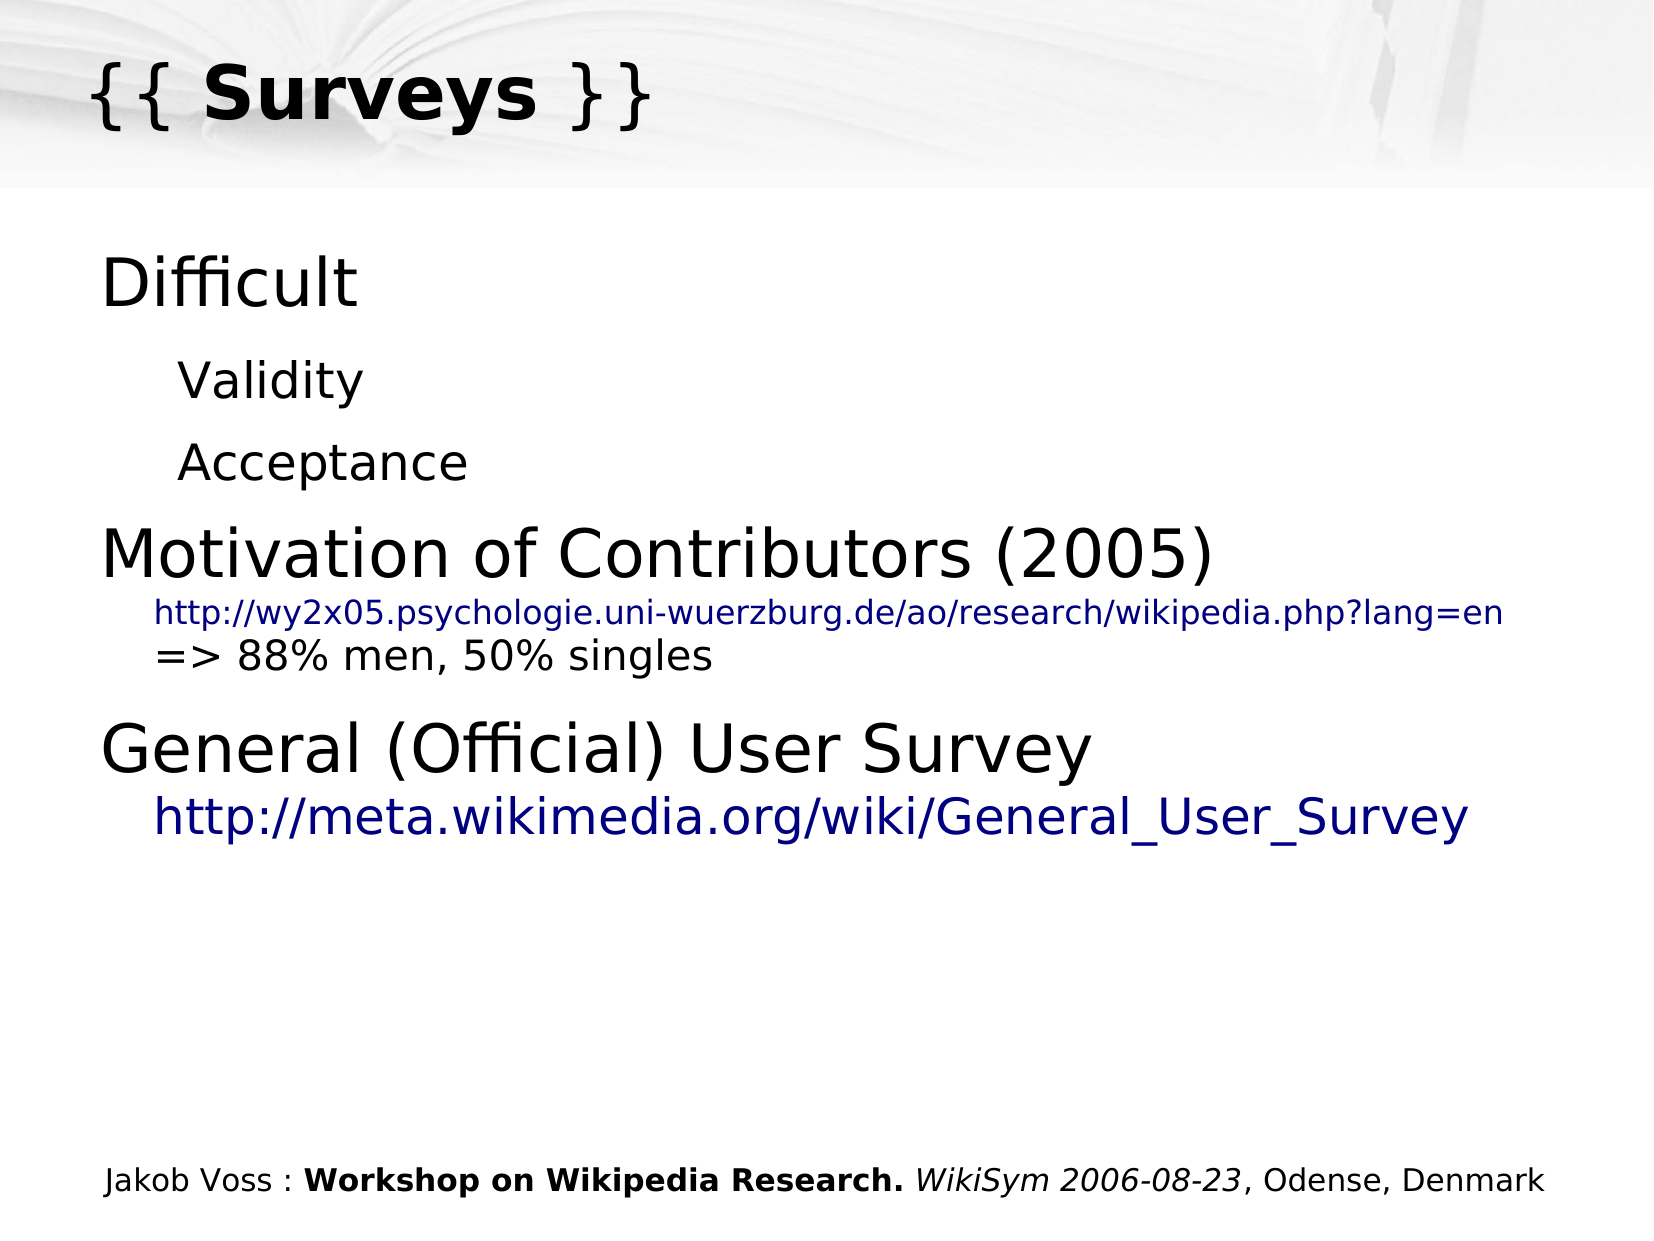

# {{ Surveys }}
Difficult
Validity
Acceptance
Motivation of Contributors (2005)
http://wy2x05.psychologie.uni-wuerzburg.de/ao/research/wikipedia.php?lang=en
=> 88% men, 50% singles
General (Official) User Survey
http://meta.wikimedia.org/wiki/General_User_Survey